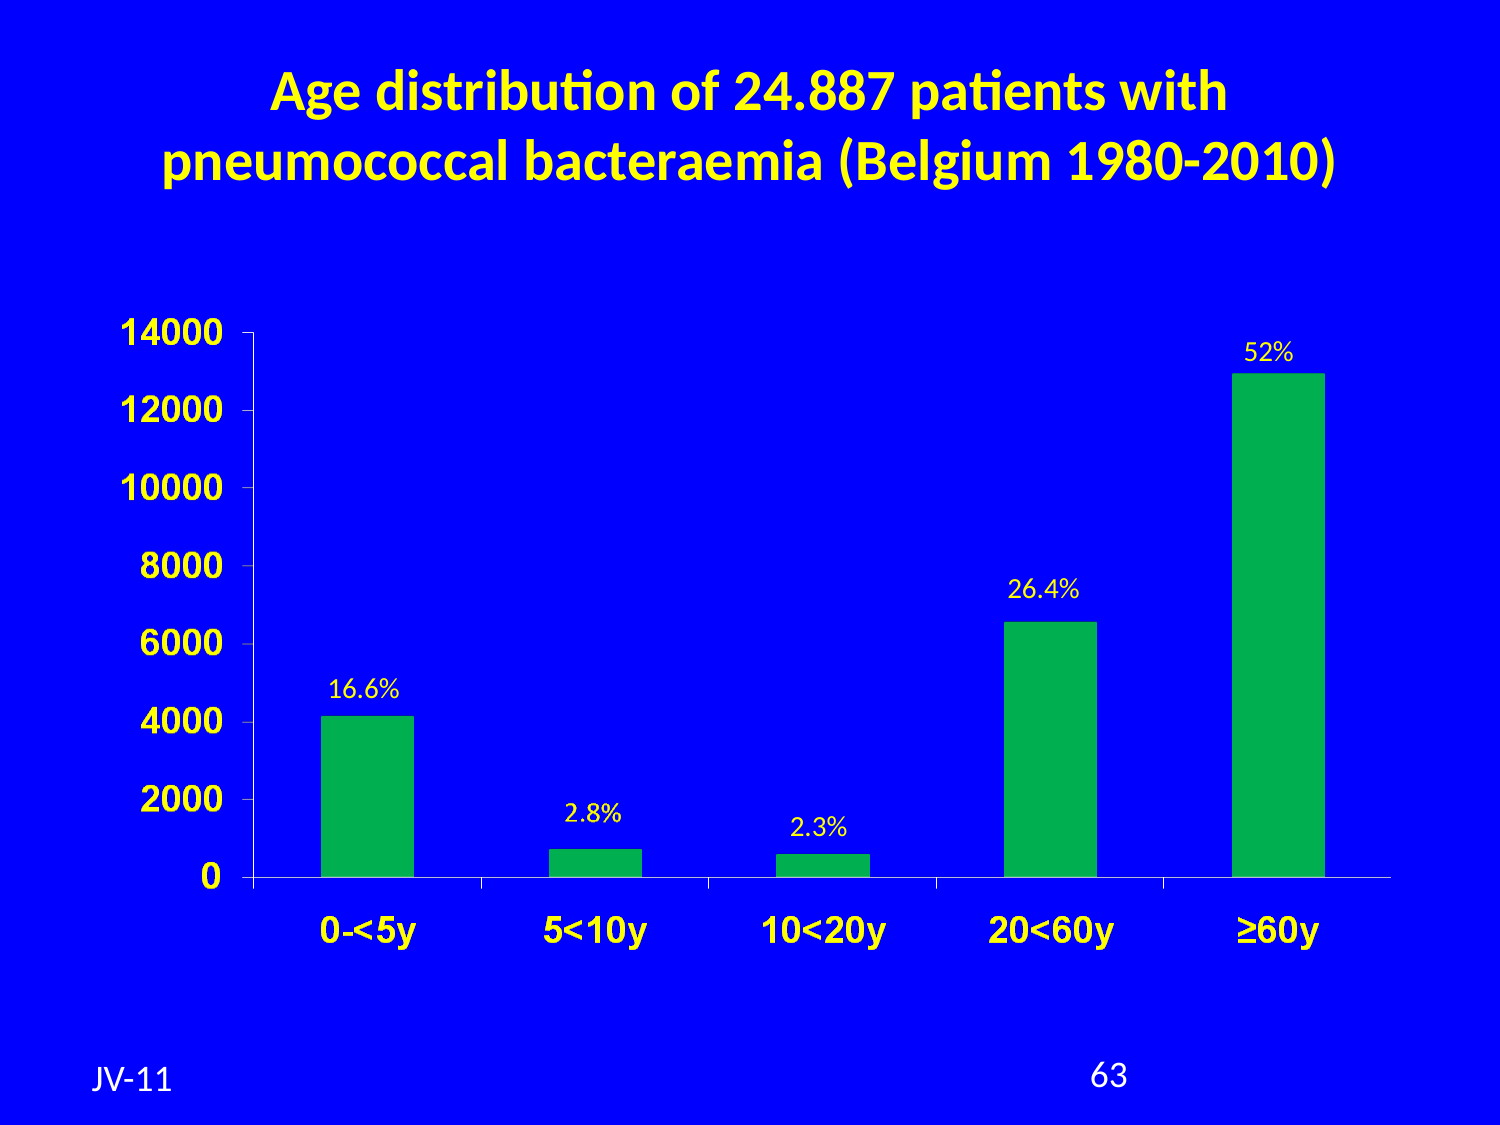

# Age distribution of 24.887 patients with pneumococcal bacteraemia (Belgium 1980-2010)
52%
26.4%
16.6%
2.3%
JV-11